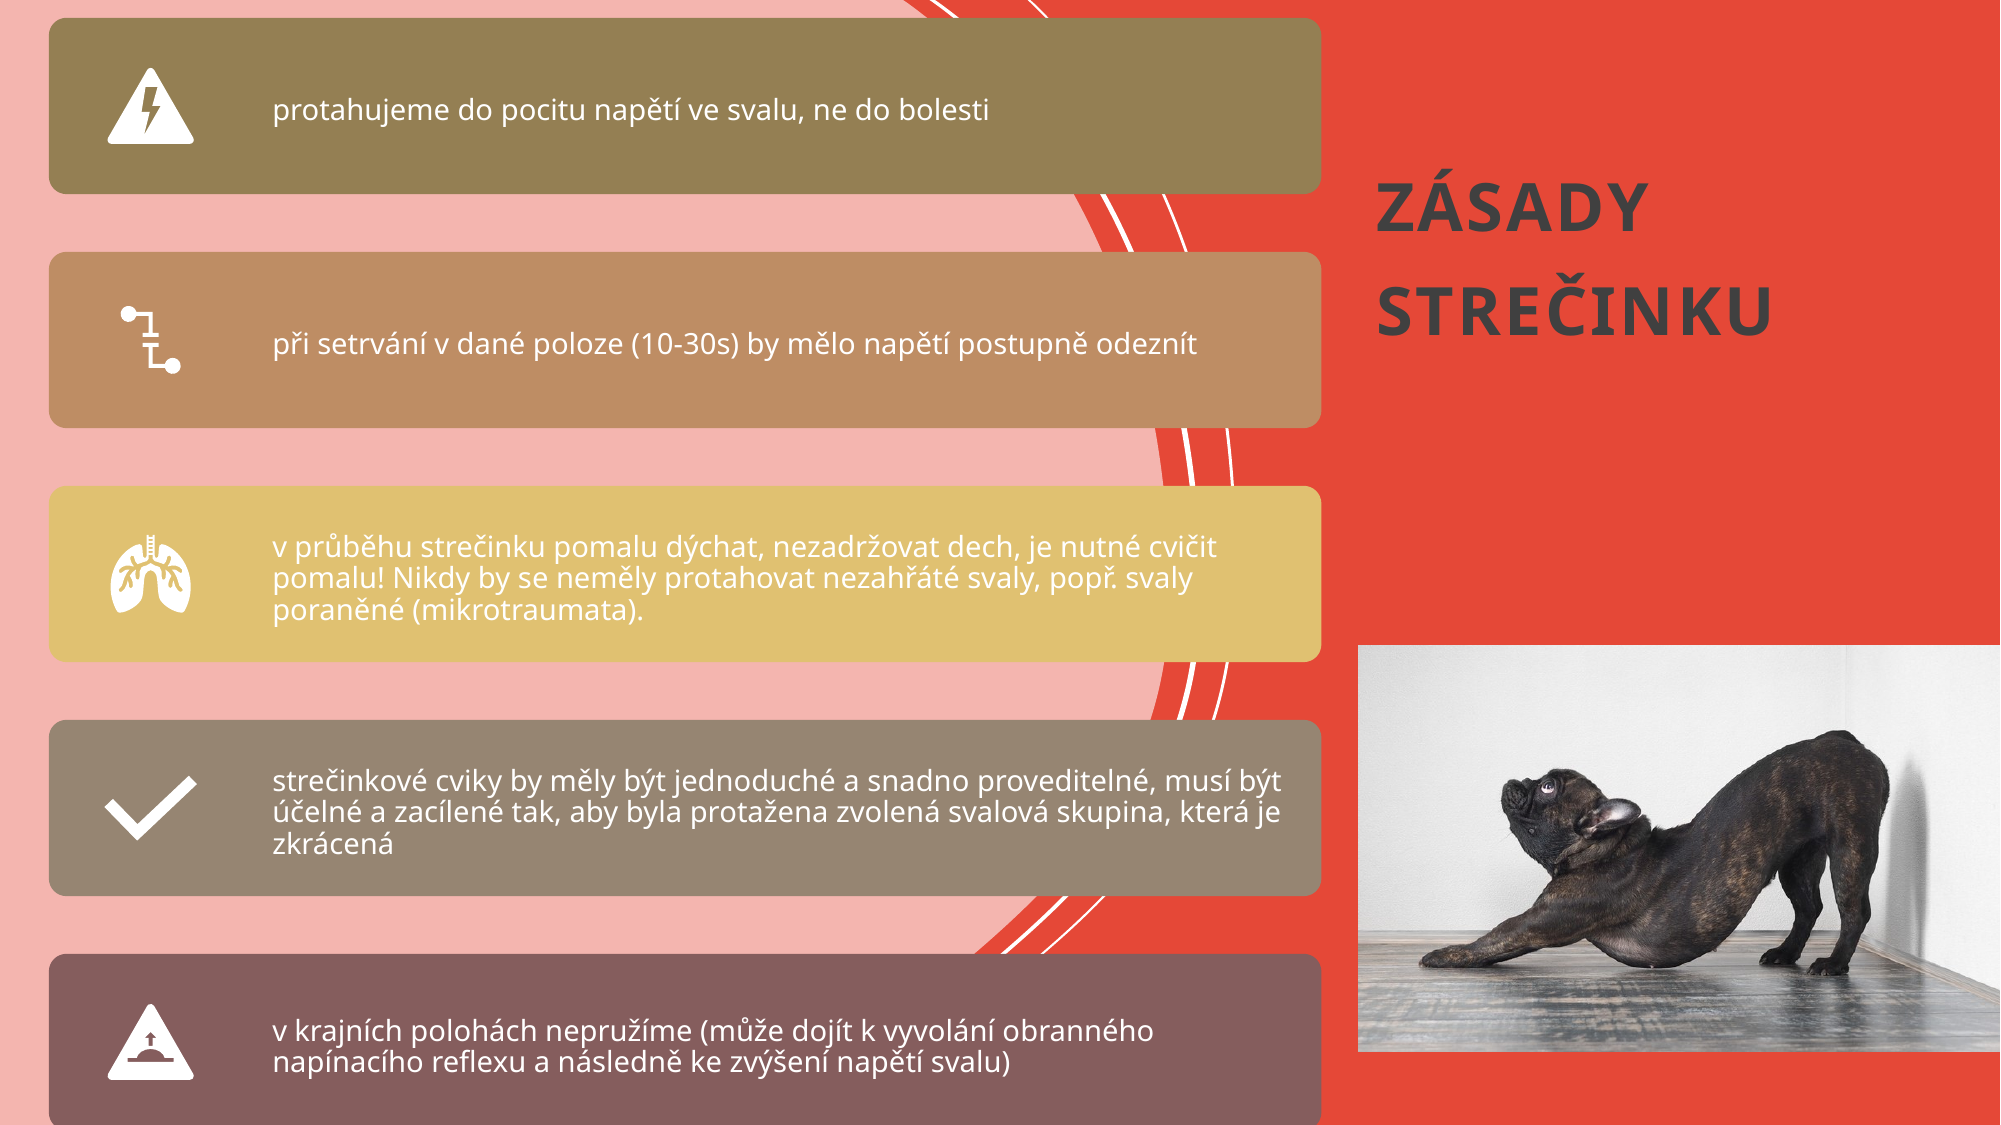

# ZÁSADY STREČINKU
protahujeme do pocitu napětí ve svalu, ne do bolesti
při setrvání v dané poloze (10-30s) by mělo napětí postupně odeznít
v průběhu strečinku pomalu dýchat, nezadržovat dech, je nutné cvičit pomalu! Nikdy by se neměly protahovat nezahřáté svaly, popř. svaly poraněné (mikrotraumata).
strečinkové cviky by měly být jednoduché a snadno proveditelné, musí být účelné a zacílené tak, aby byla protažena zvolená svalová skupina, která je zkrácená
v krajních polohách nepružíme (může dojít k vyvolání obranného napínacího reflexu a následně ke zvýšení napětí svalu)